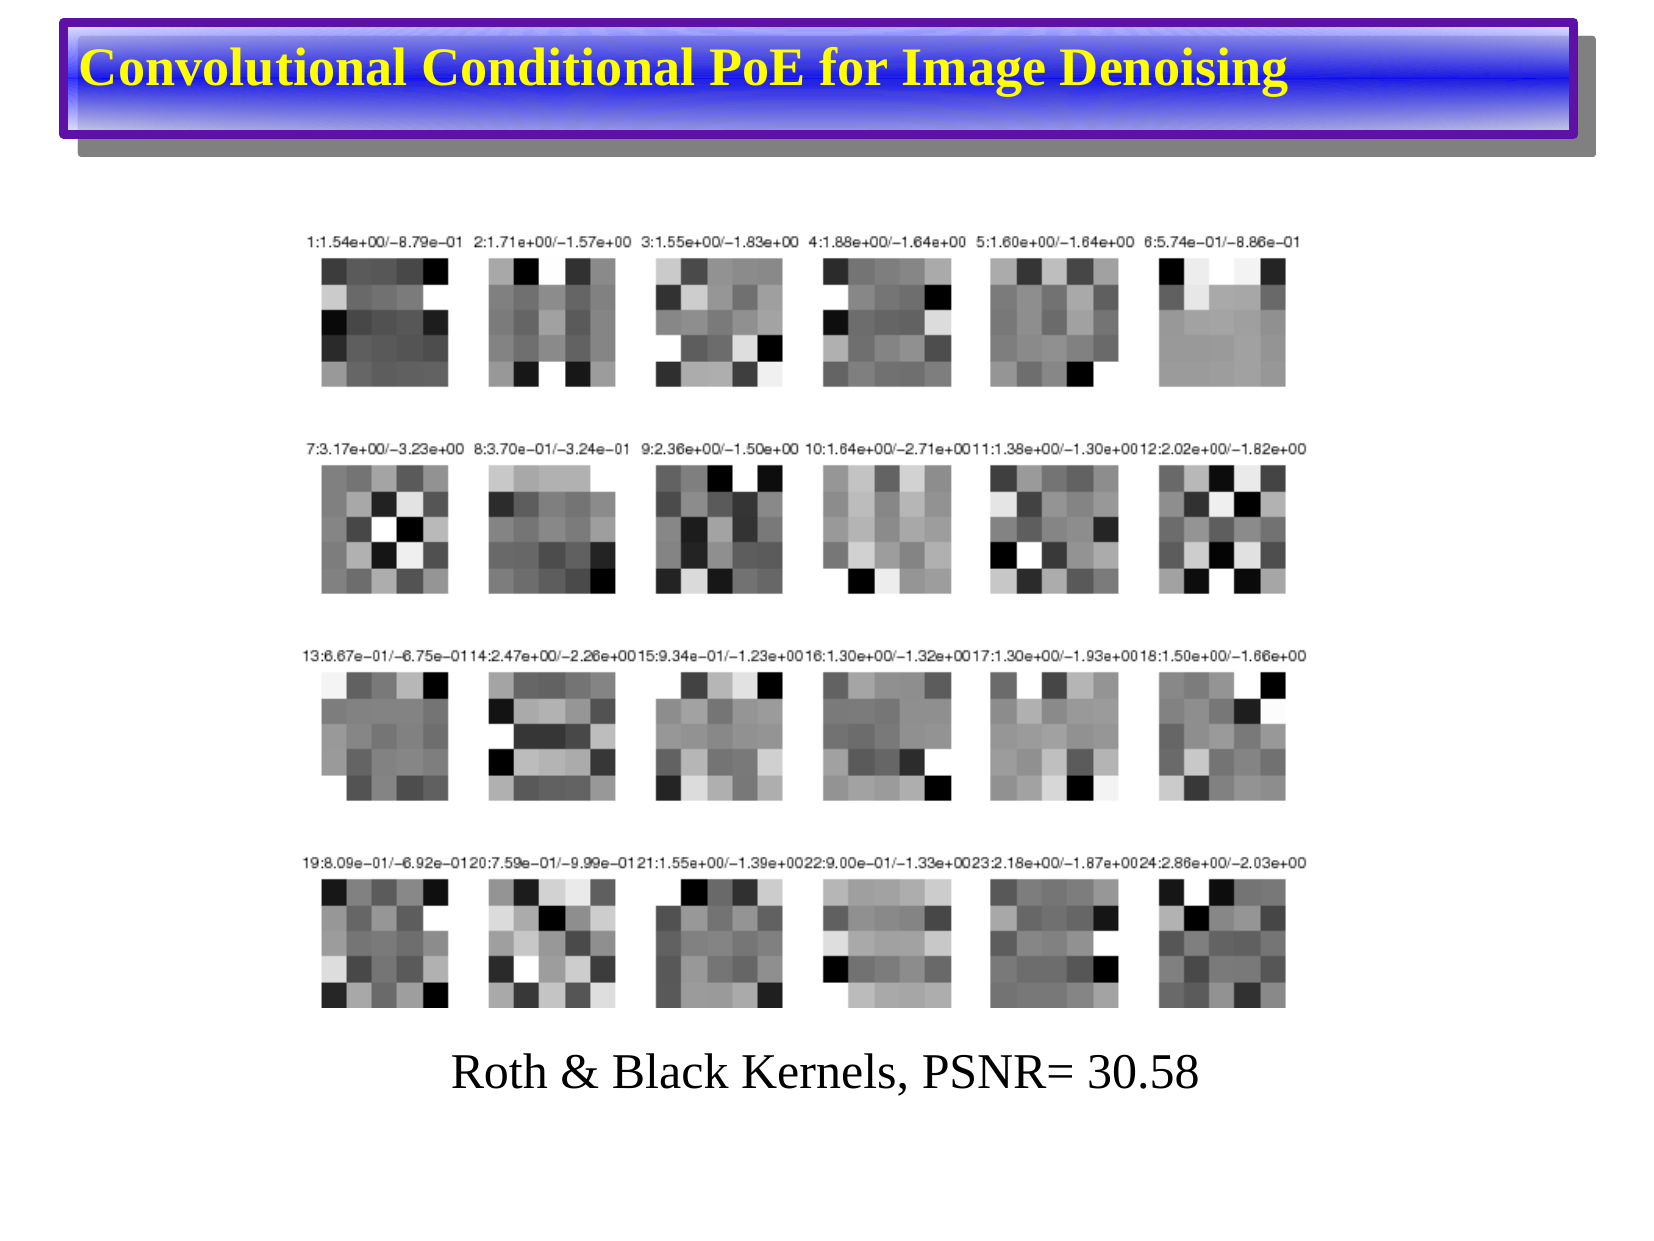

Convolutional Conditional PoE for Image Denoising
Roth & Black Kernels, PSNR= 30.58